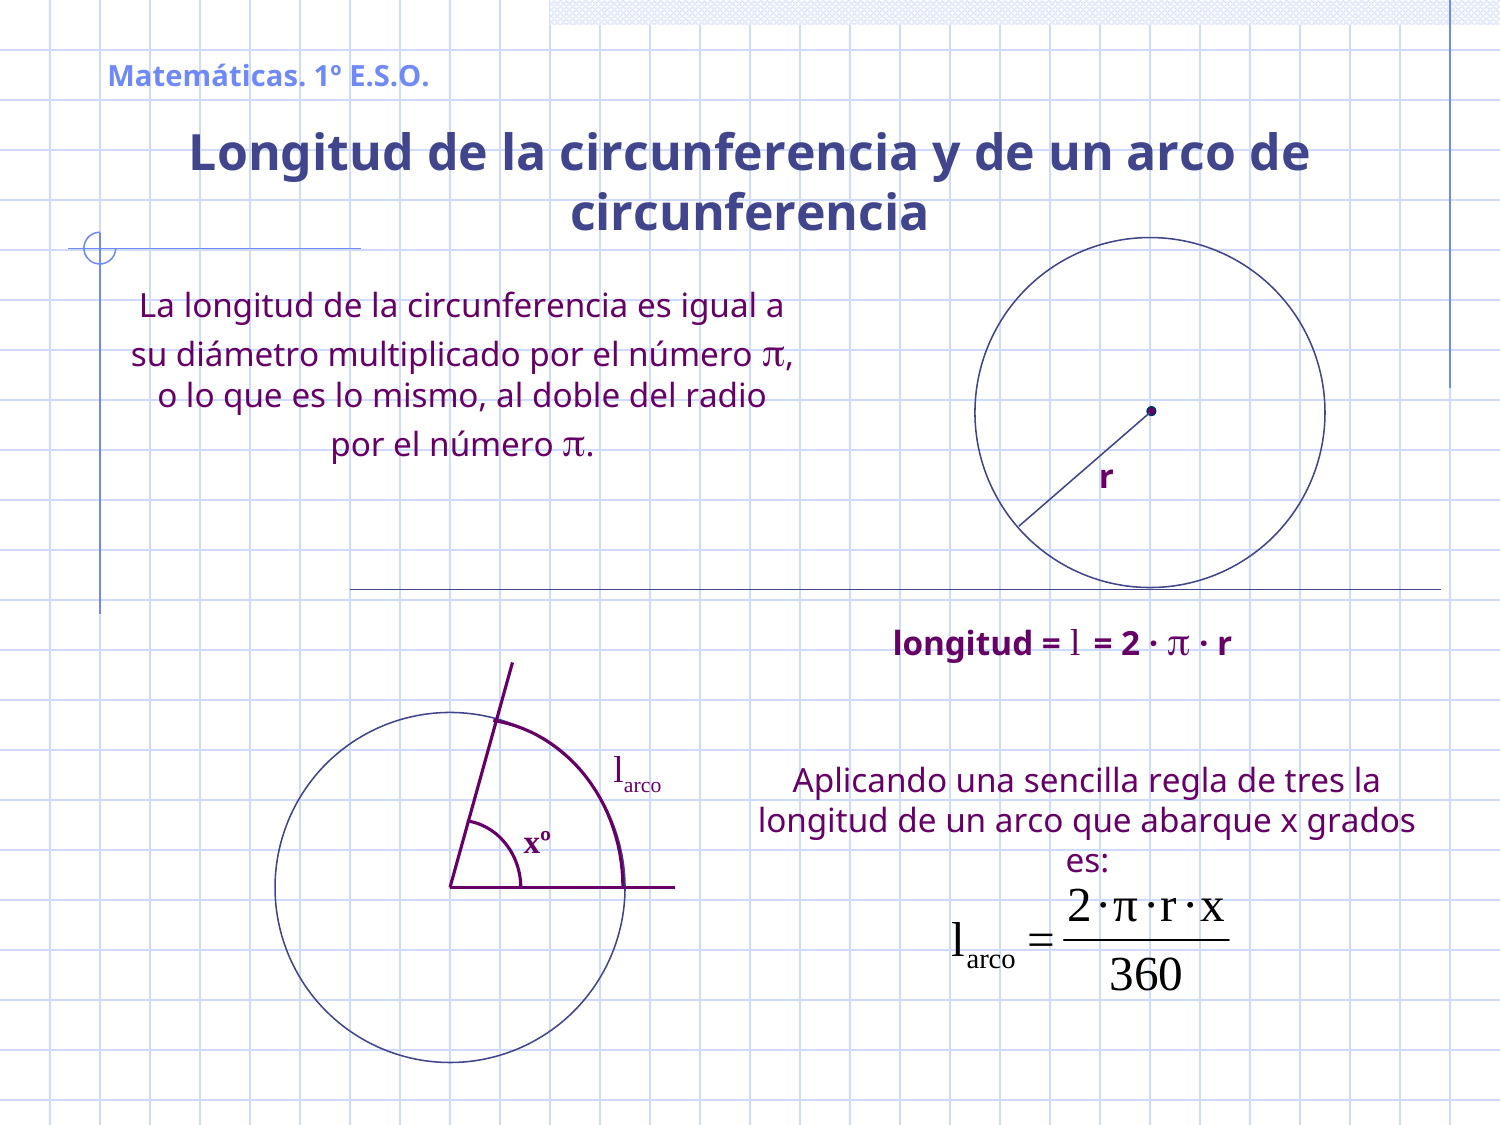

Longitud de la circunferencia y de un arco de circunferencia
La longitud de la circunferencia es igual a su diámetro multiplicado por el número , o lo que es lo mismo, al doble del radio por el número .
r
longitud = l = 2 ·  · r
larco
Aplicando una sencilla regla de tres la longitud de un arco que abarque x grados es:
xº